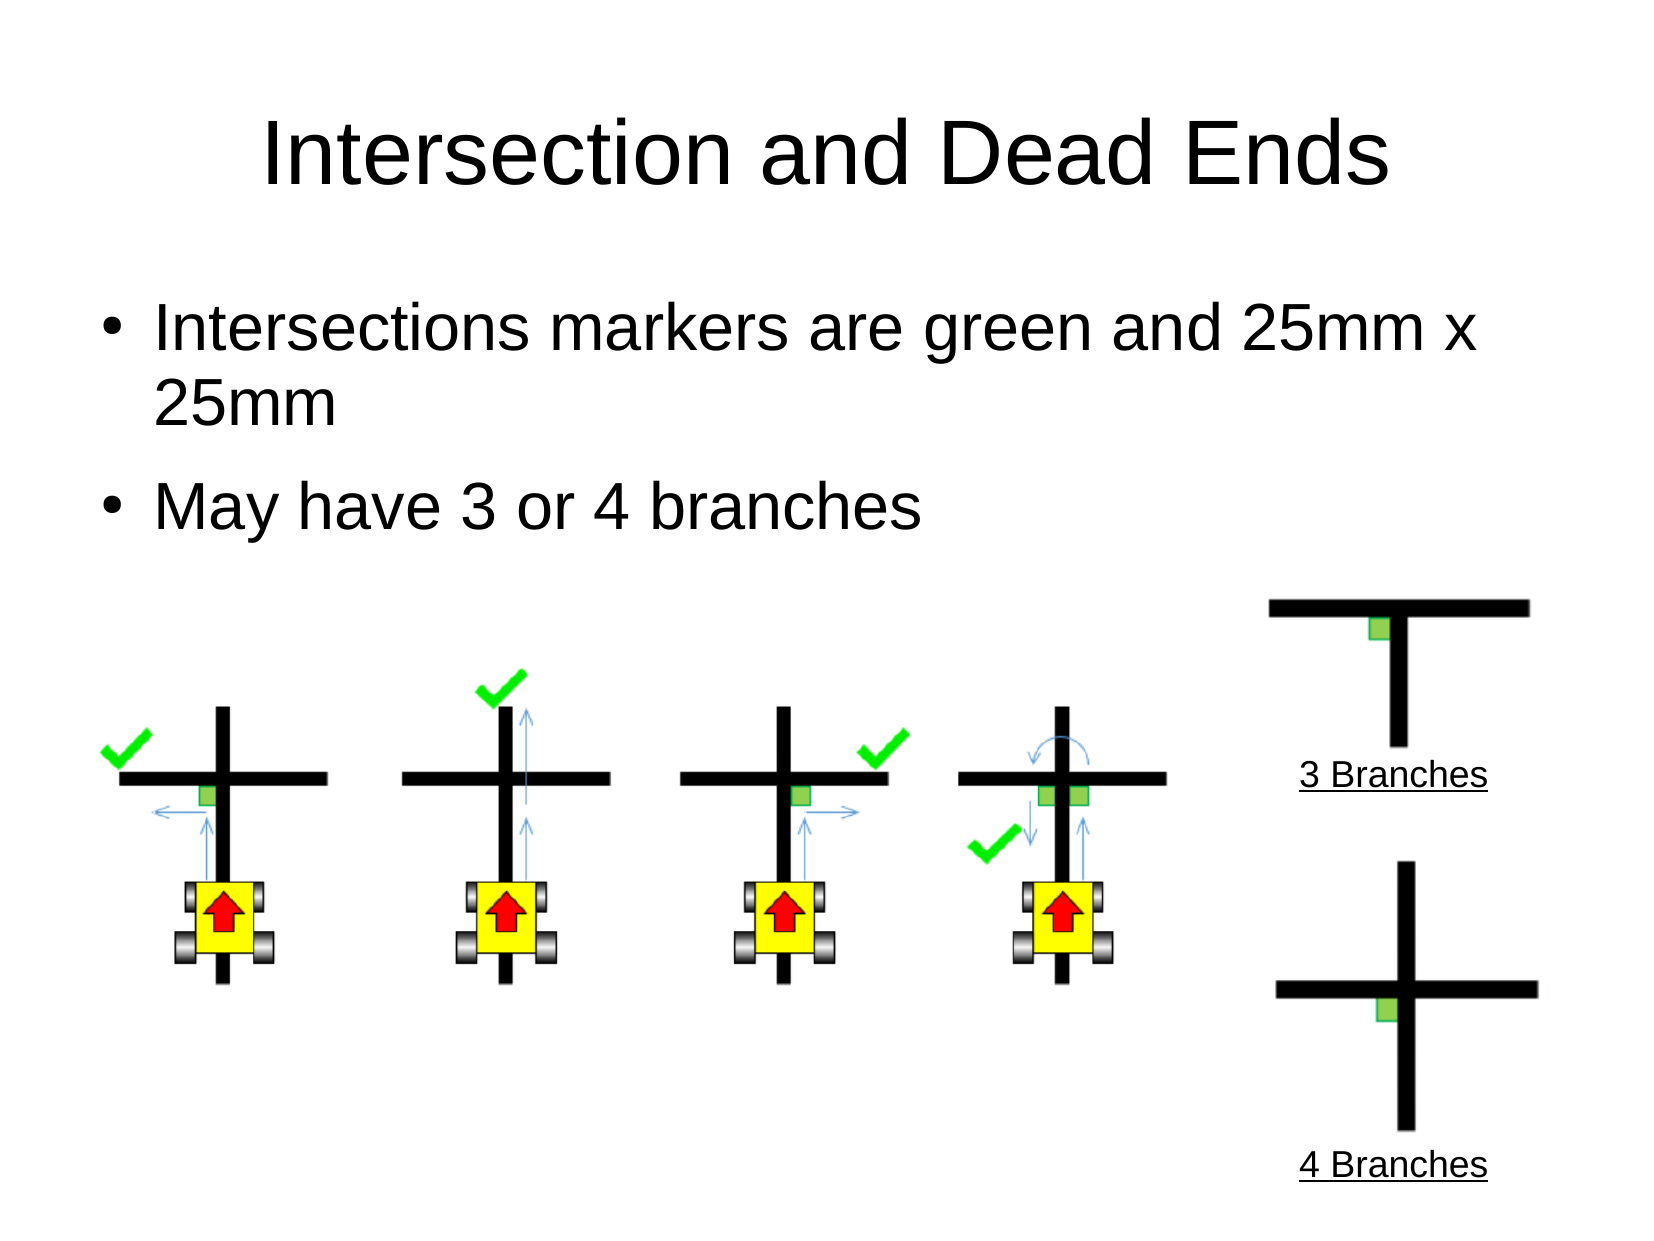

# Intersection and Dead Ends
Intersections markers are green and 25mm x 25mm
May have 3 or 4 branches
3 Branches
4 Branches